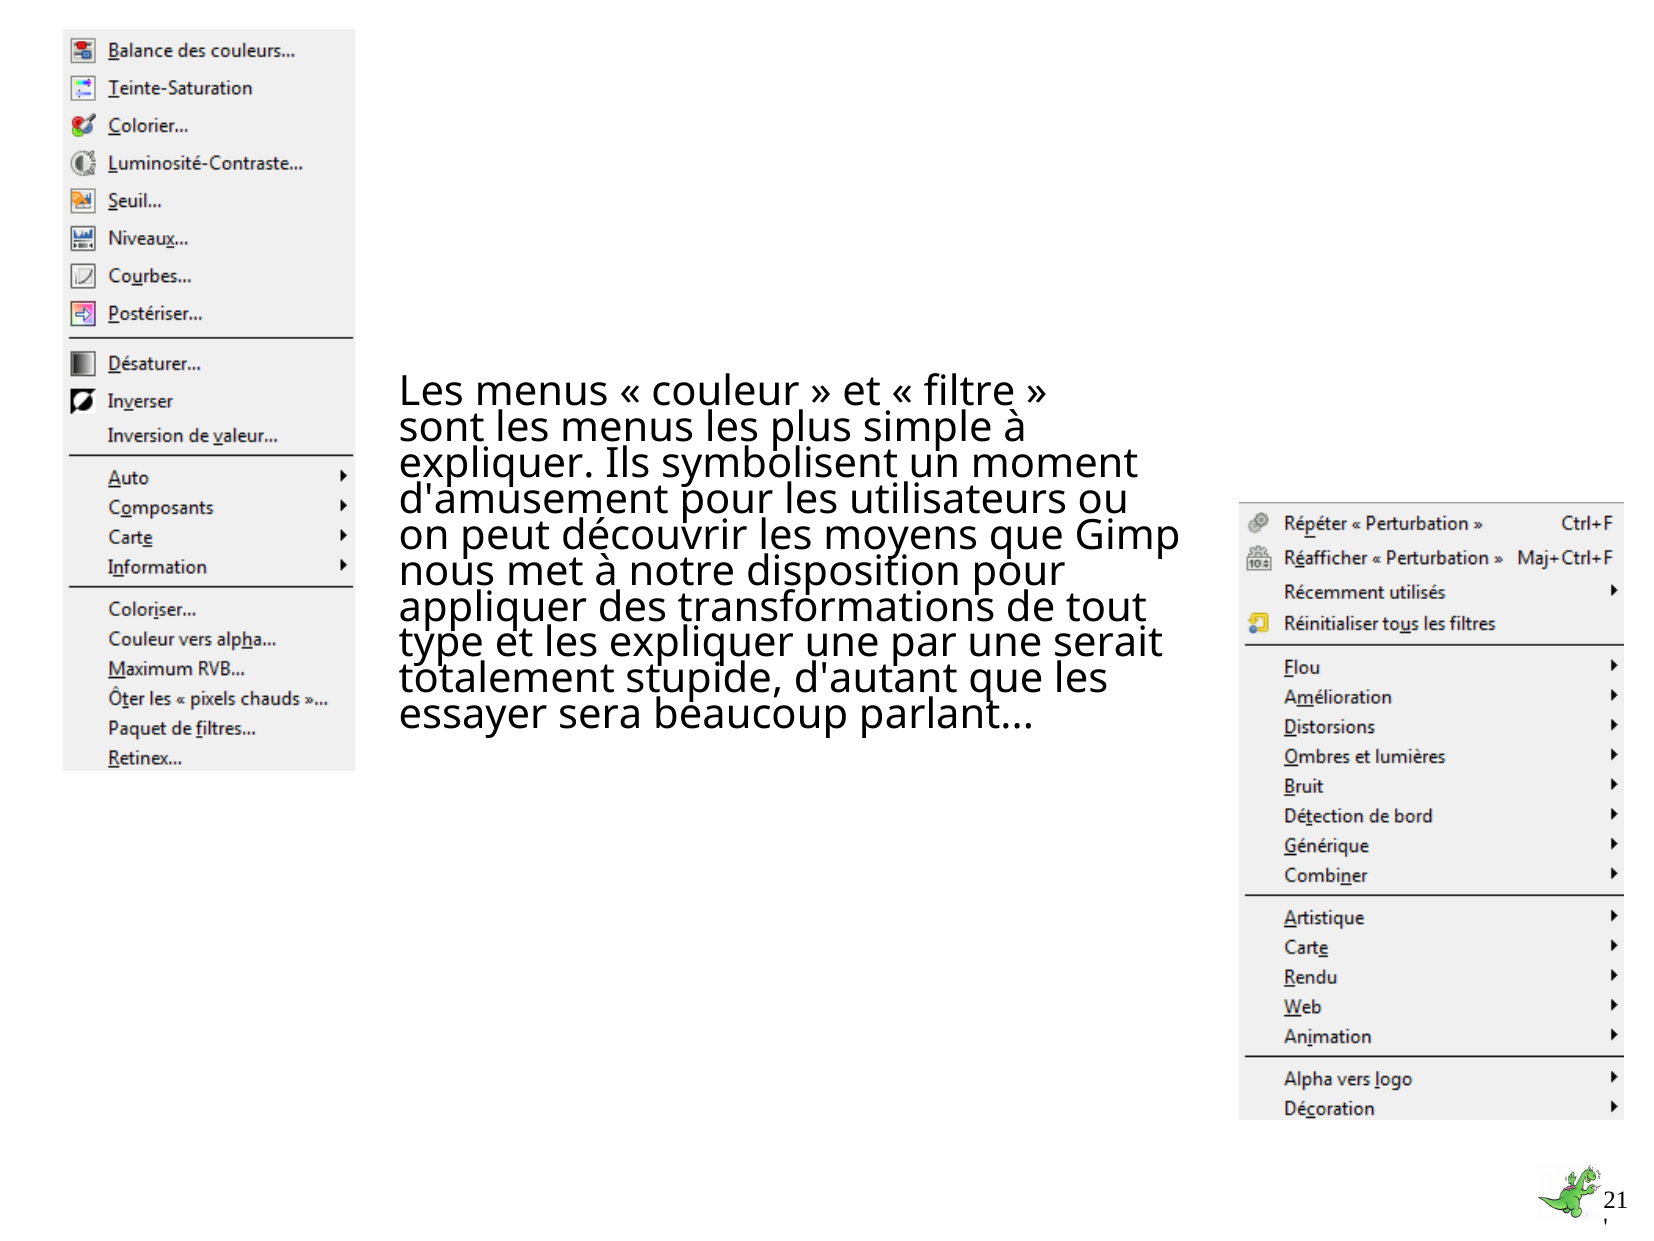

Les menus « couleur » et « filtre »
sont les menus les plus simple à
expliquer. Ils symbolisent un moment
d'amusement pour les utilisateurs ou
on peut découvrir les moyens que Gimp
nous met à notre disposition pour
appliquer des transformations de tout
type et les expliquer une par une serait
totalement stupide, d'autant que les
essayer sera beaucoup parlant...
21'